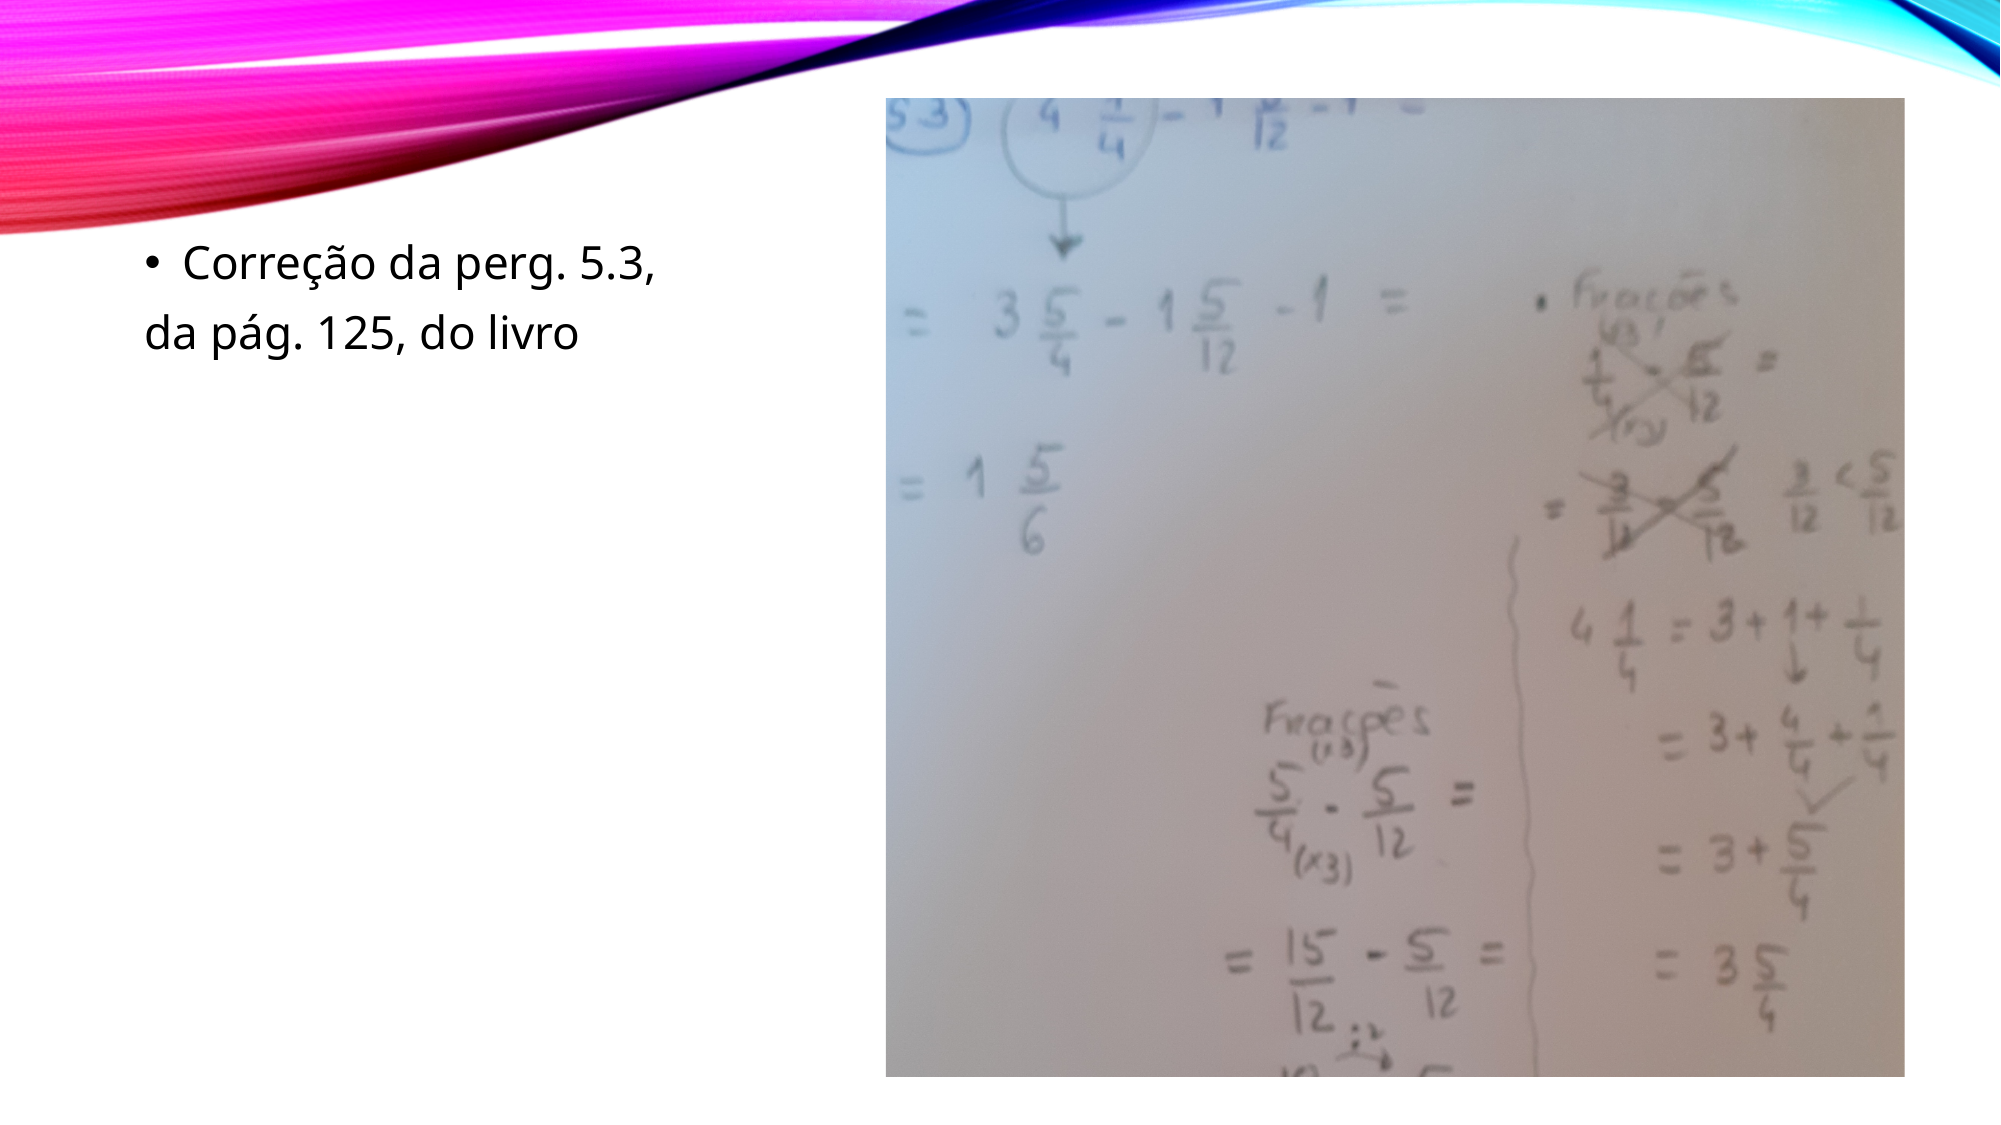

# Correção da perg. 5.3,
da pág. 125, do livro